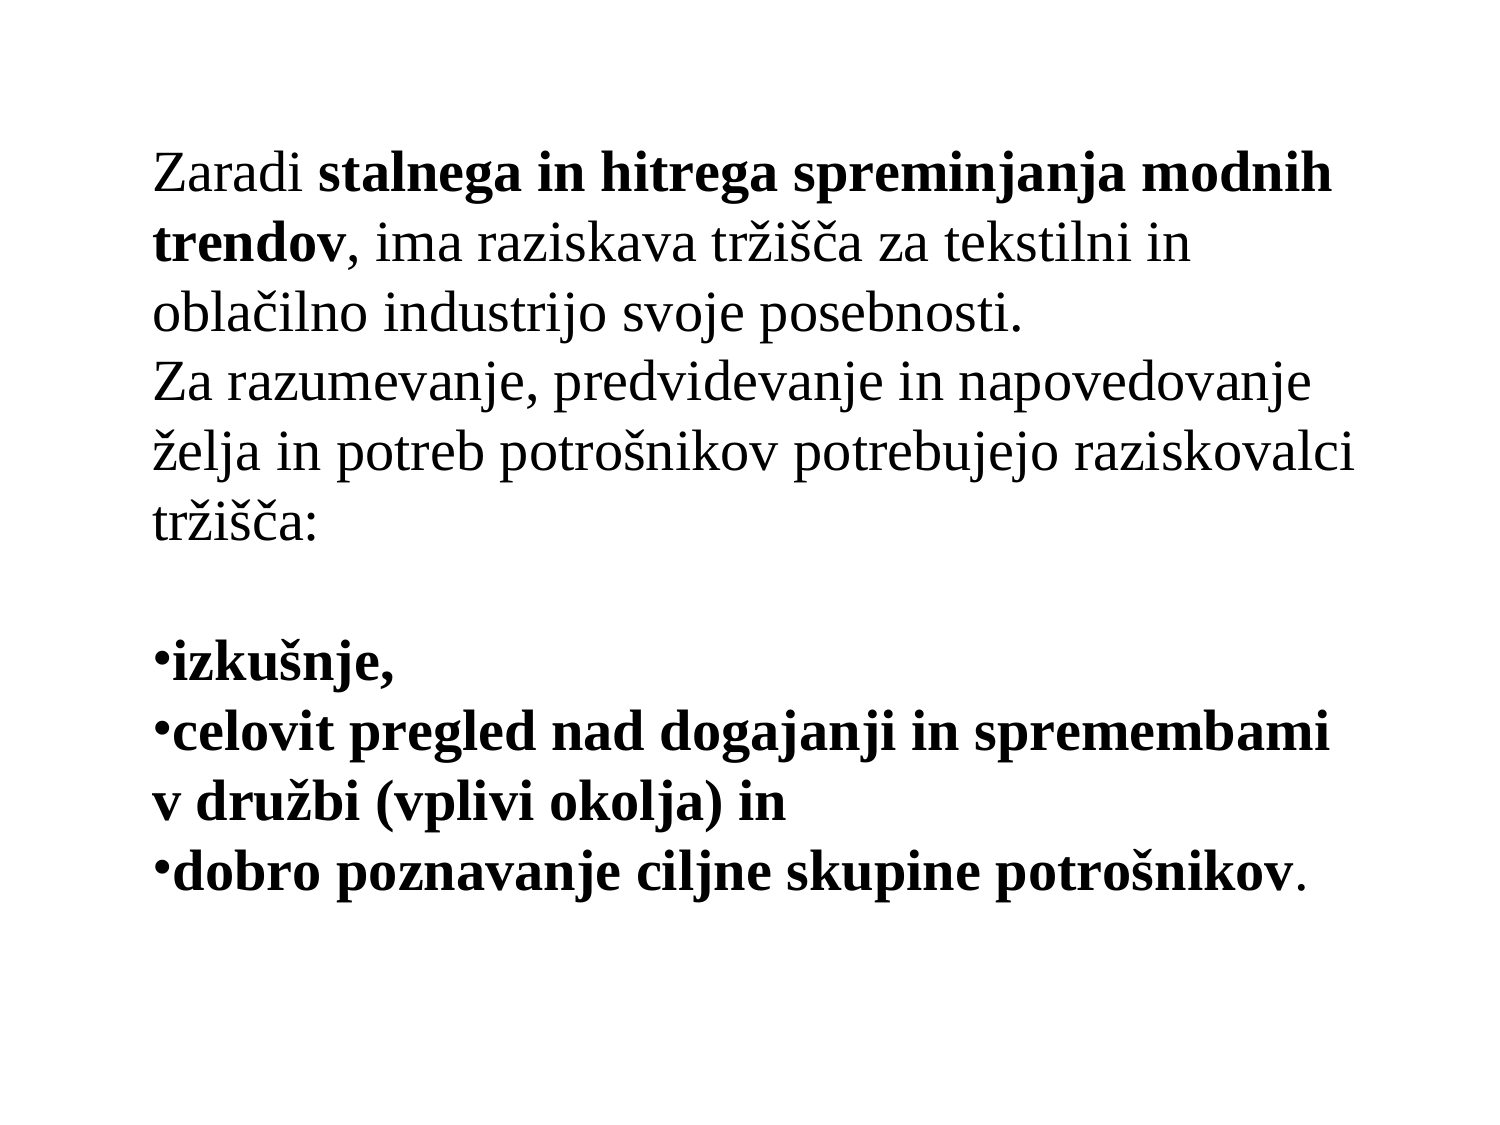

Zaradi stalnega in hitrega spreminjanja modnih trendov, ima raziskava tržišča za tekstilni in oblačilno industrijo svoje posebnosti.
Za razumevanje, predvidevanje in napovedovanje želja in potreb potrošnikov potrebujejo raziskovalci tržišča:
izkušnje,
celovit pregled nad dogajanji in spremembami v družbi (vplivi okolja) in
dobro poznavanje ciljne skupine potrošnikov.